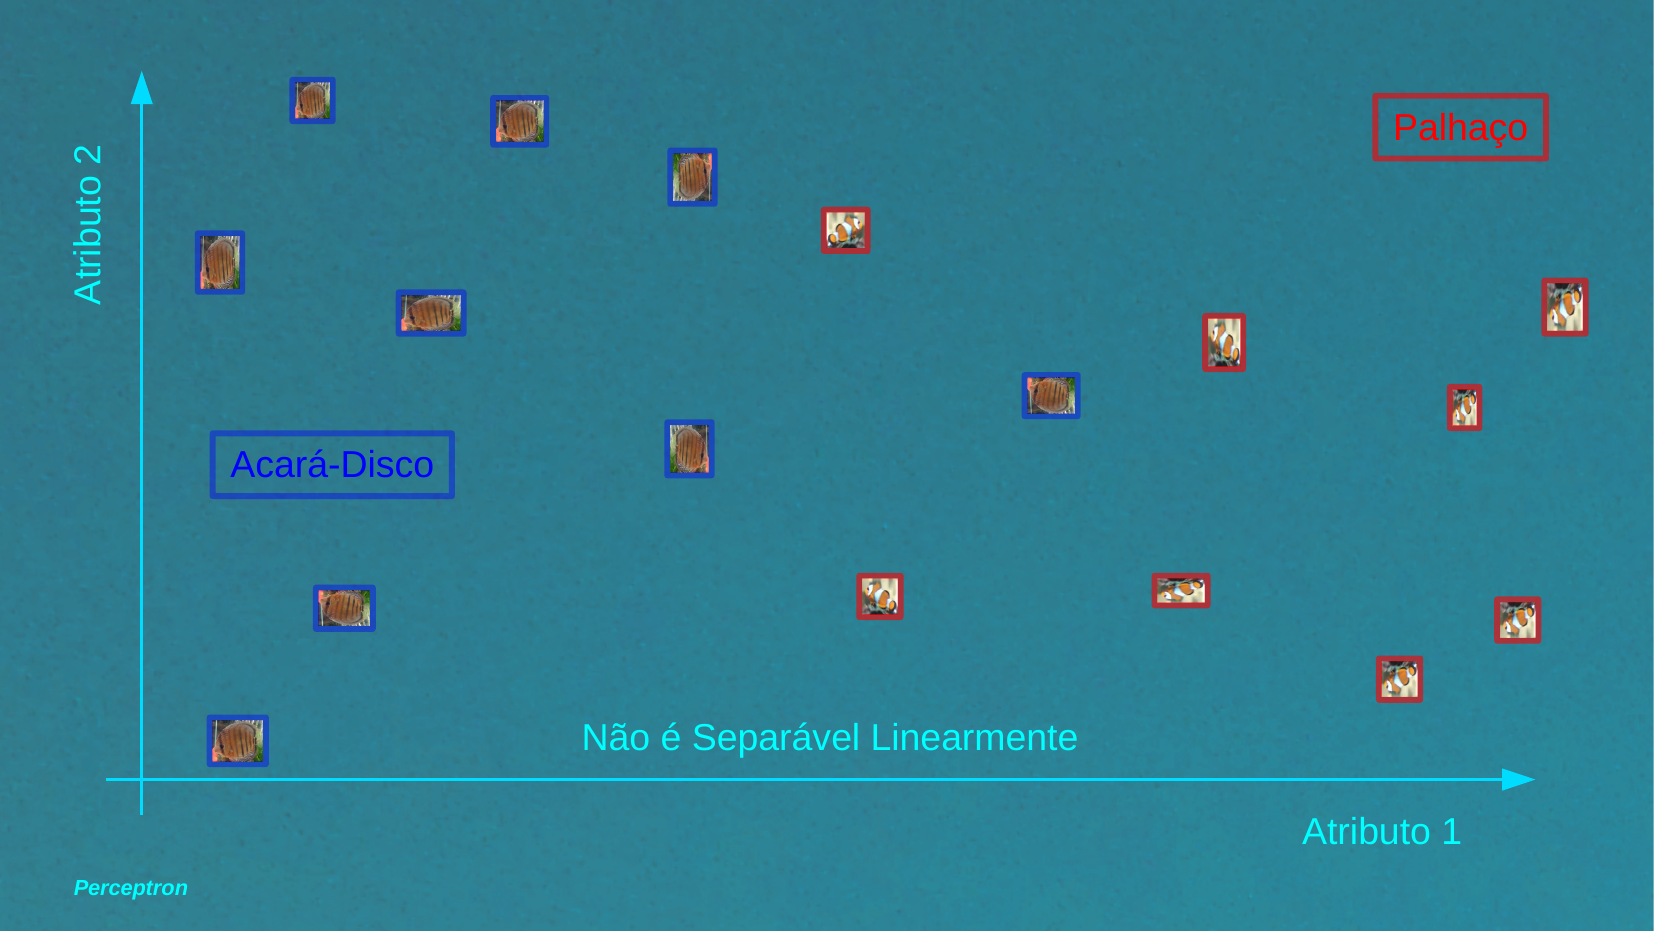

Palhaço
Atributo 2
Acará-Disco
Não é Separável Linearmente
Atributo 1